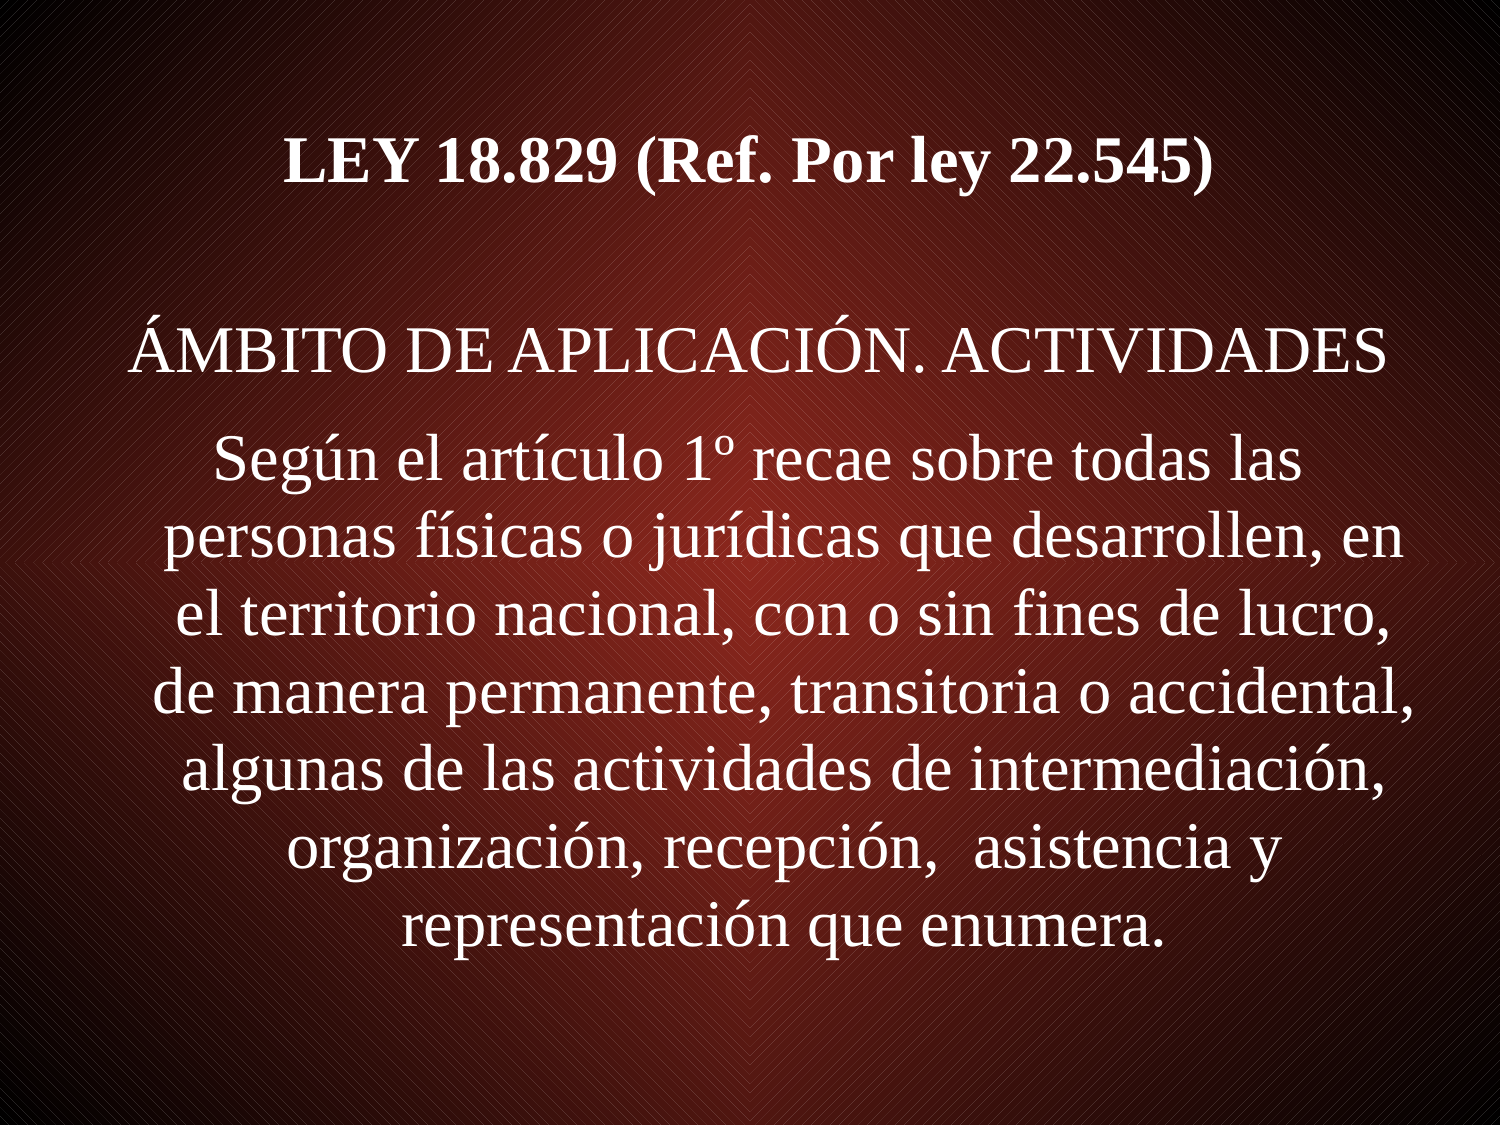

# LEY 18.829 (Ref. Por ley 22.545)
ÁMBITO DE APLICACIÓN. ACTIVIDADES
Según el artículo 1º recae sobre todas las personas físicas o jurídicas que desarrollen, en el territorio nacional, con o sin fines de lucro, de manera permanente, transitoria o accidental, algunas de las actividades de intermediación, organización, recepción, asistencia y representación que enumera.